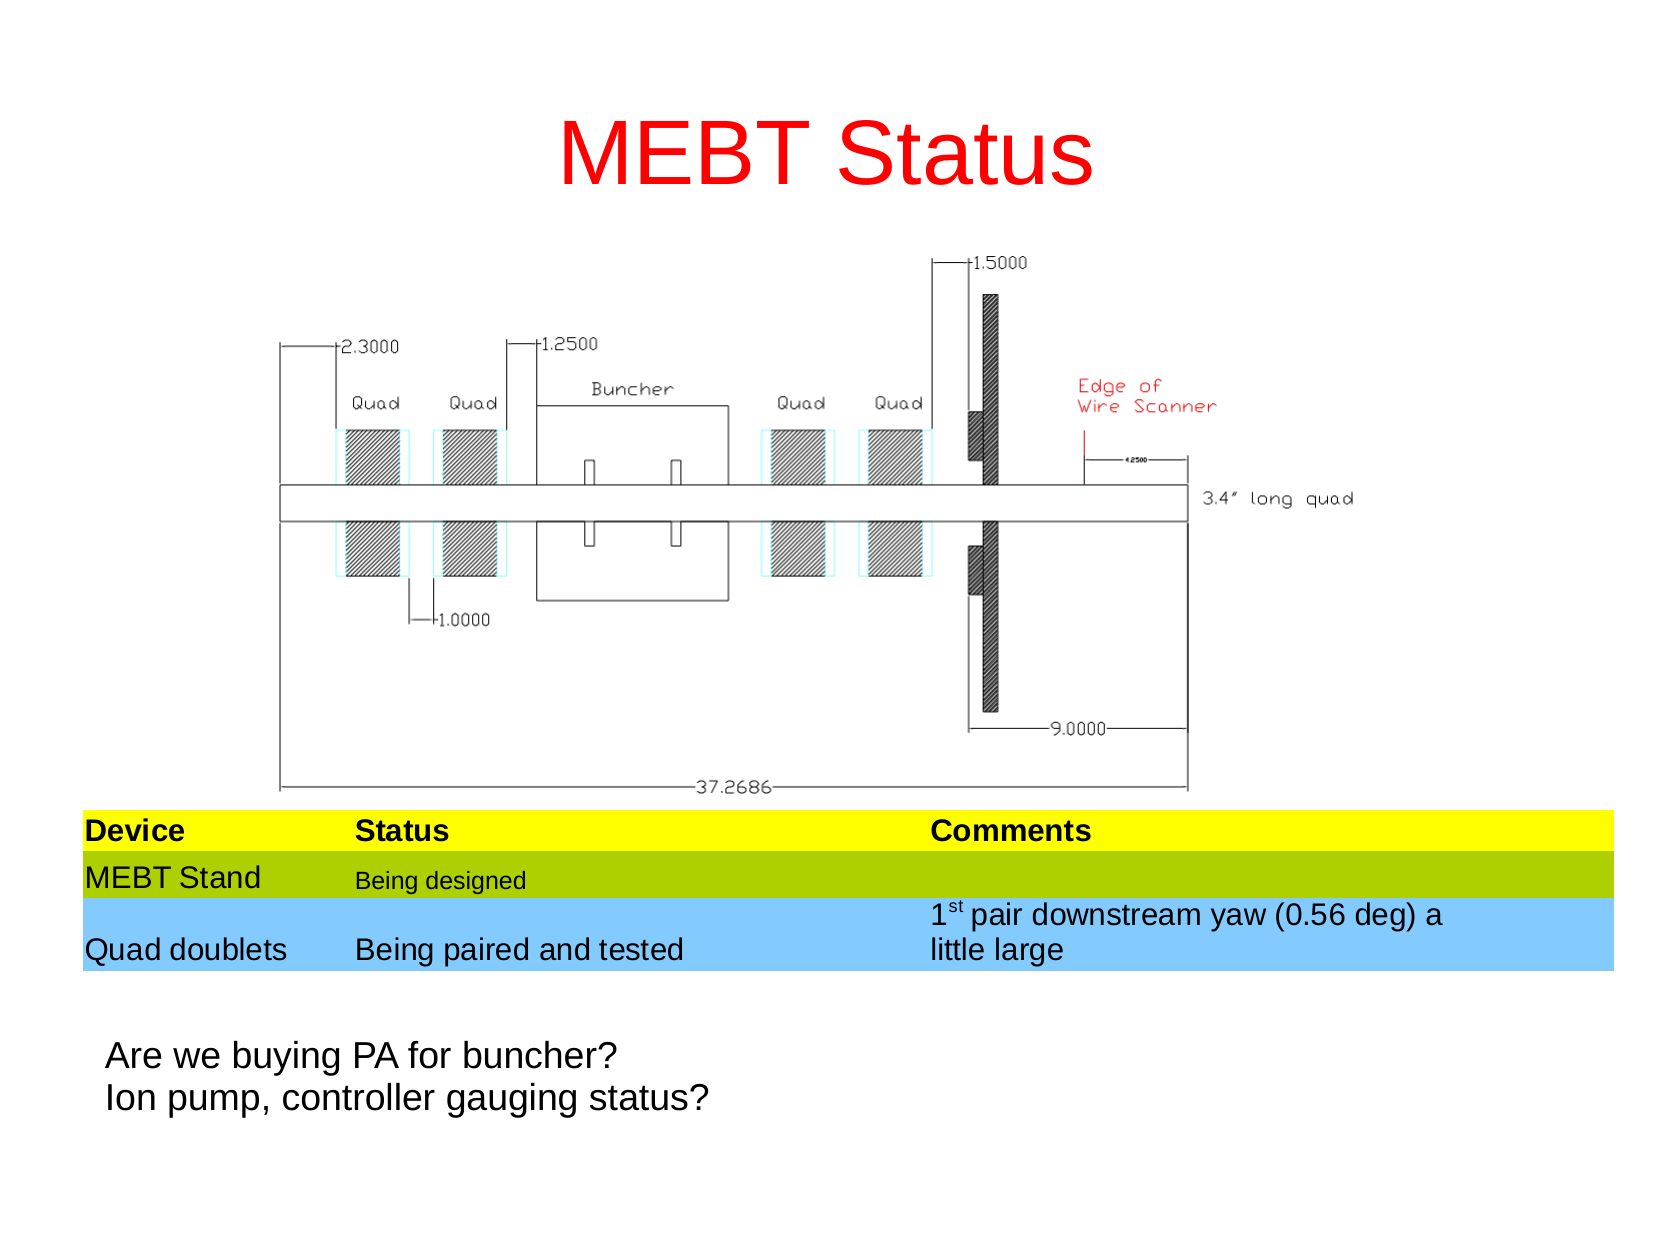

# MEBT Status
Are we buying PA for buncher?
Ion pump, controller gauging status?